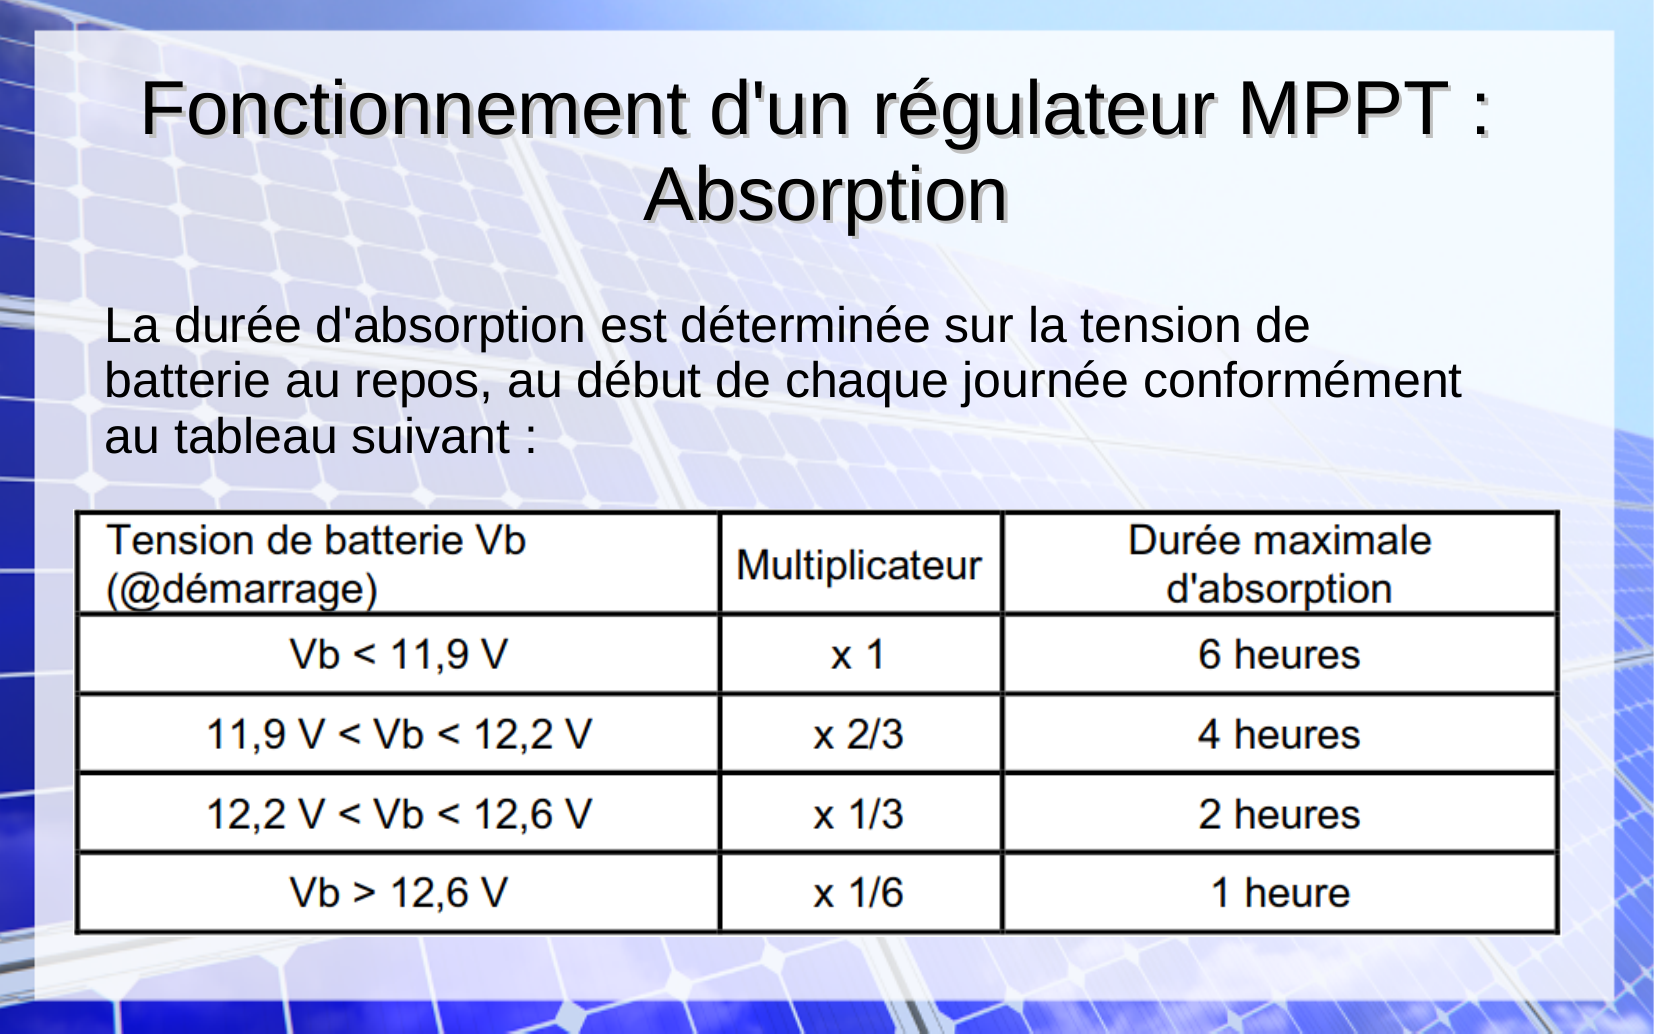

# Fonctionnement d'un régulateur MPPT : Absorption
La durée d'absorption est déterminée sur la tension de batterie au repos, au début de chaque journée conformément au tableau suivant :